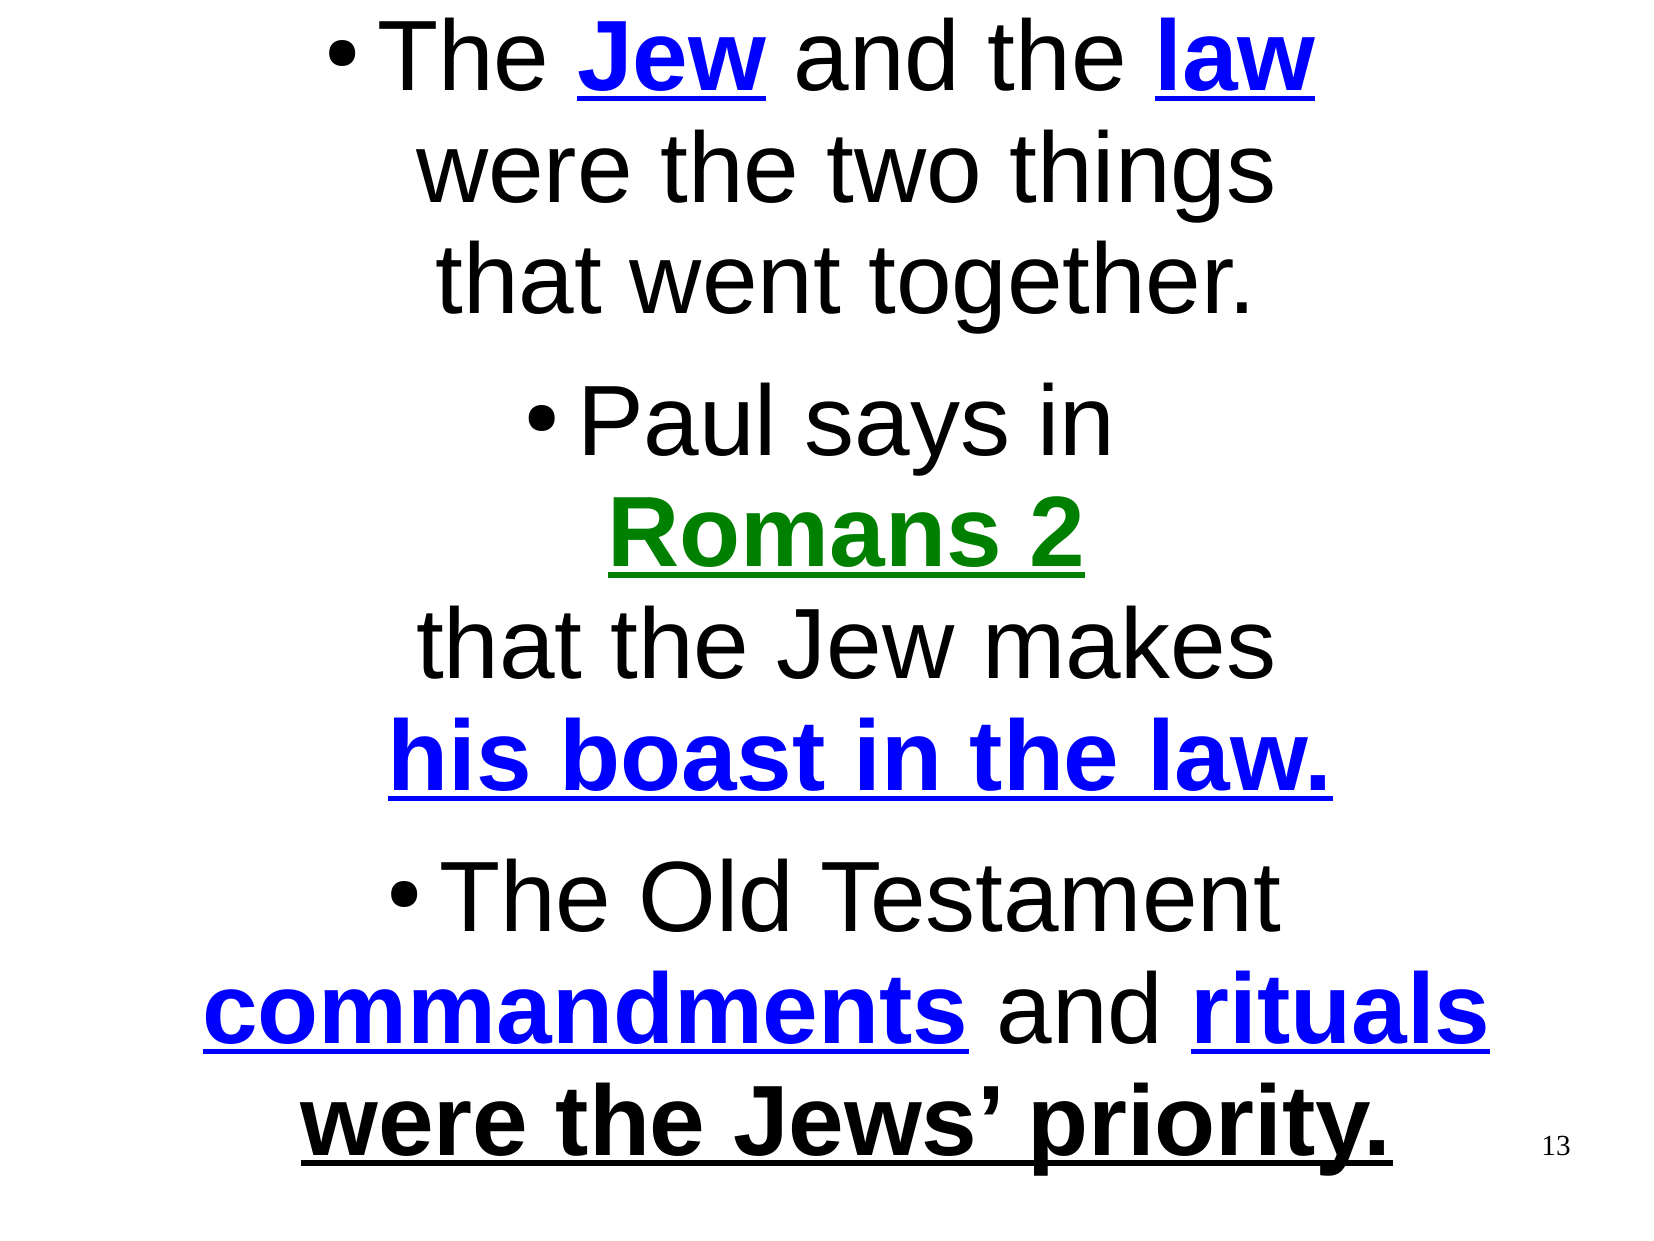

# The Jew and the law were the two things that went together.
Paul says in
Romans 2
that the Jew makes
his boast in the law.
The Old Testament commandments and rituals
were the Jews’ priority.
13